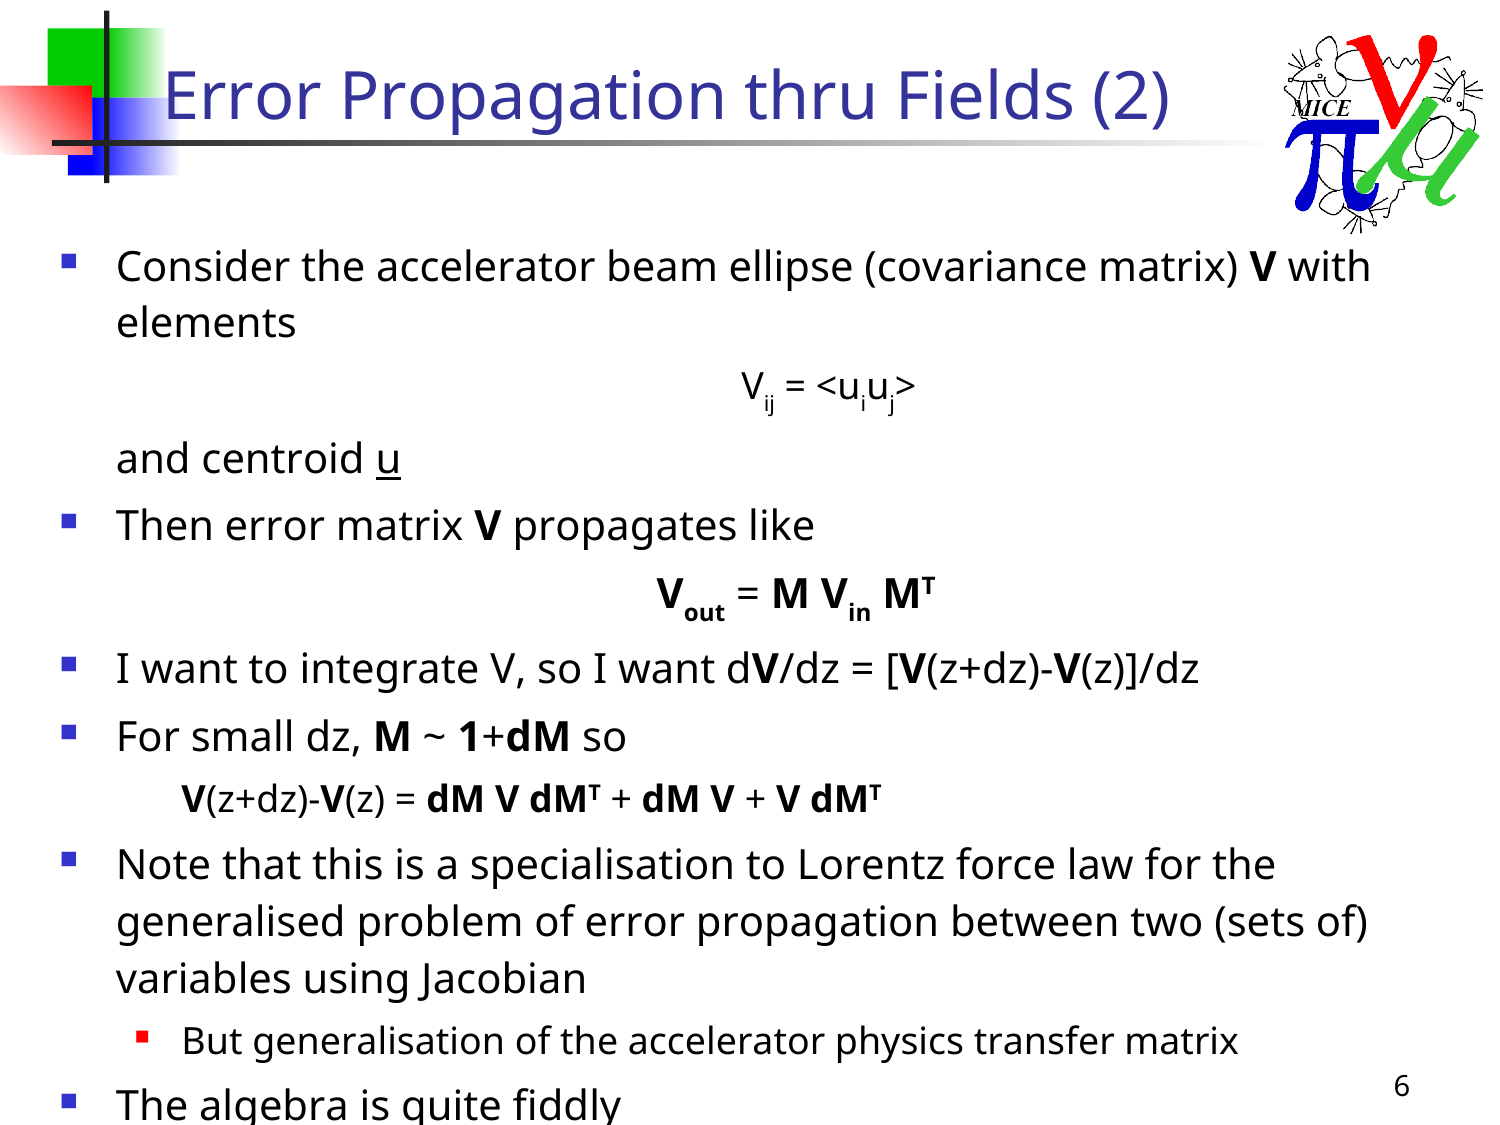

# Error Propagation thru Fields (2)
Consider the accelerator beam ellipse (covariance matrix) V with elements
Vij = <uiuj>
and centroid u
Then error matrix V propagates like
Vout = M Vin MT
I want to integrate V, so I want dV/dz = [V(z+dz)-V(z)]/dz
For small dz, M ~ 1+dM so
V(z+dz)-V(z) = dM V dMT + dM V + V dMT
Note that this is a specialisation to Lorentz force law for the generalised problem of error propagation between two (sets of) variables using Jacobian
But generalisation of the accelerator physics transfer matrix
The algebra is quite fiddly
I work in coordinate system u = (x, y, t, px, py, total energy)
6